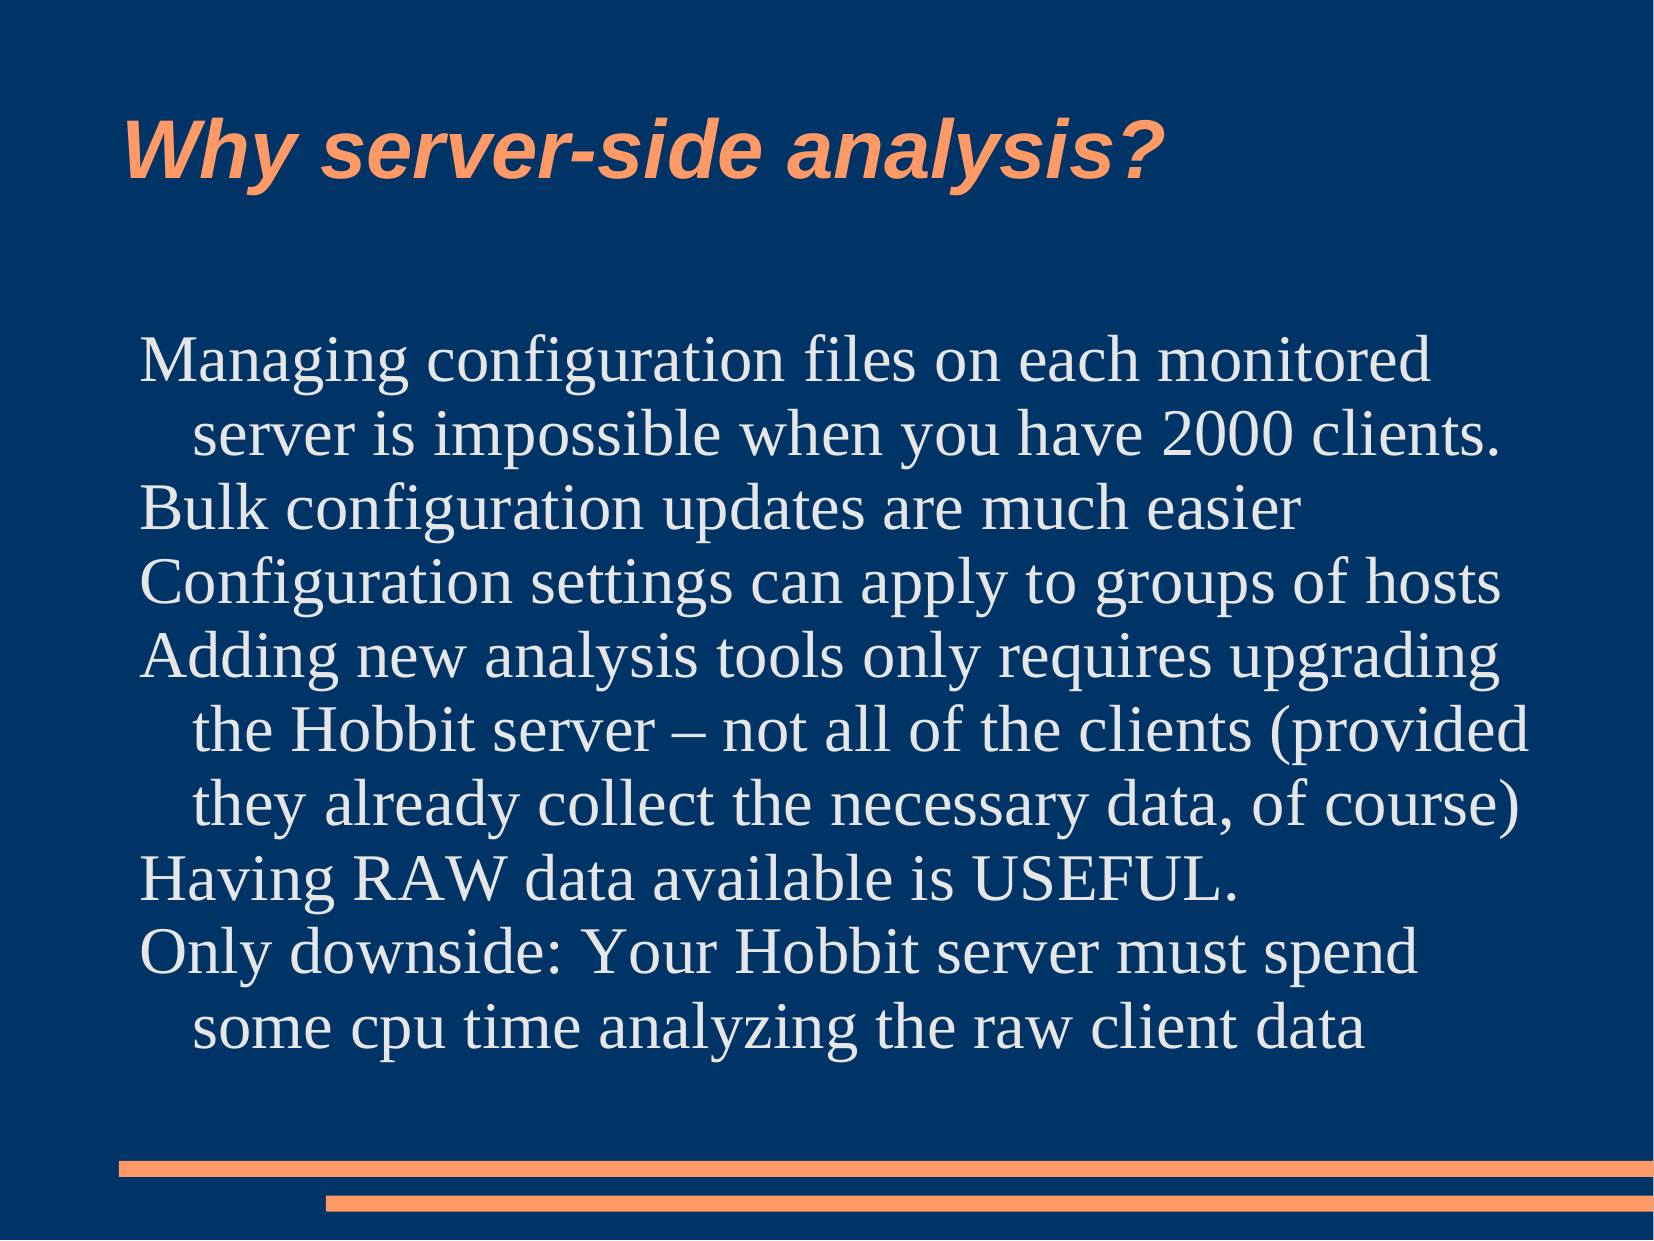

# Why server-side analysis?
Managing configuration files on each monitored server is impossible when you have 2000 clients.
Bulk configuration updates are much easier
Configuration settings can apply to groups of hosts
Adding new analysis tools only requires upgrading the Hobbit server – not all of the clients (provided they already collect the necessary data, of course)
Having RAW data available is USEFUL.
Only downside: Your Hobbit server must spend some cpu time analyzing the raw client data